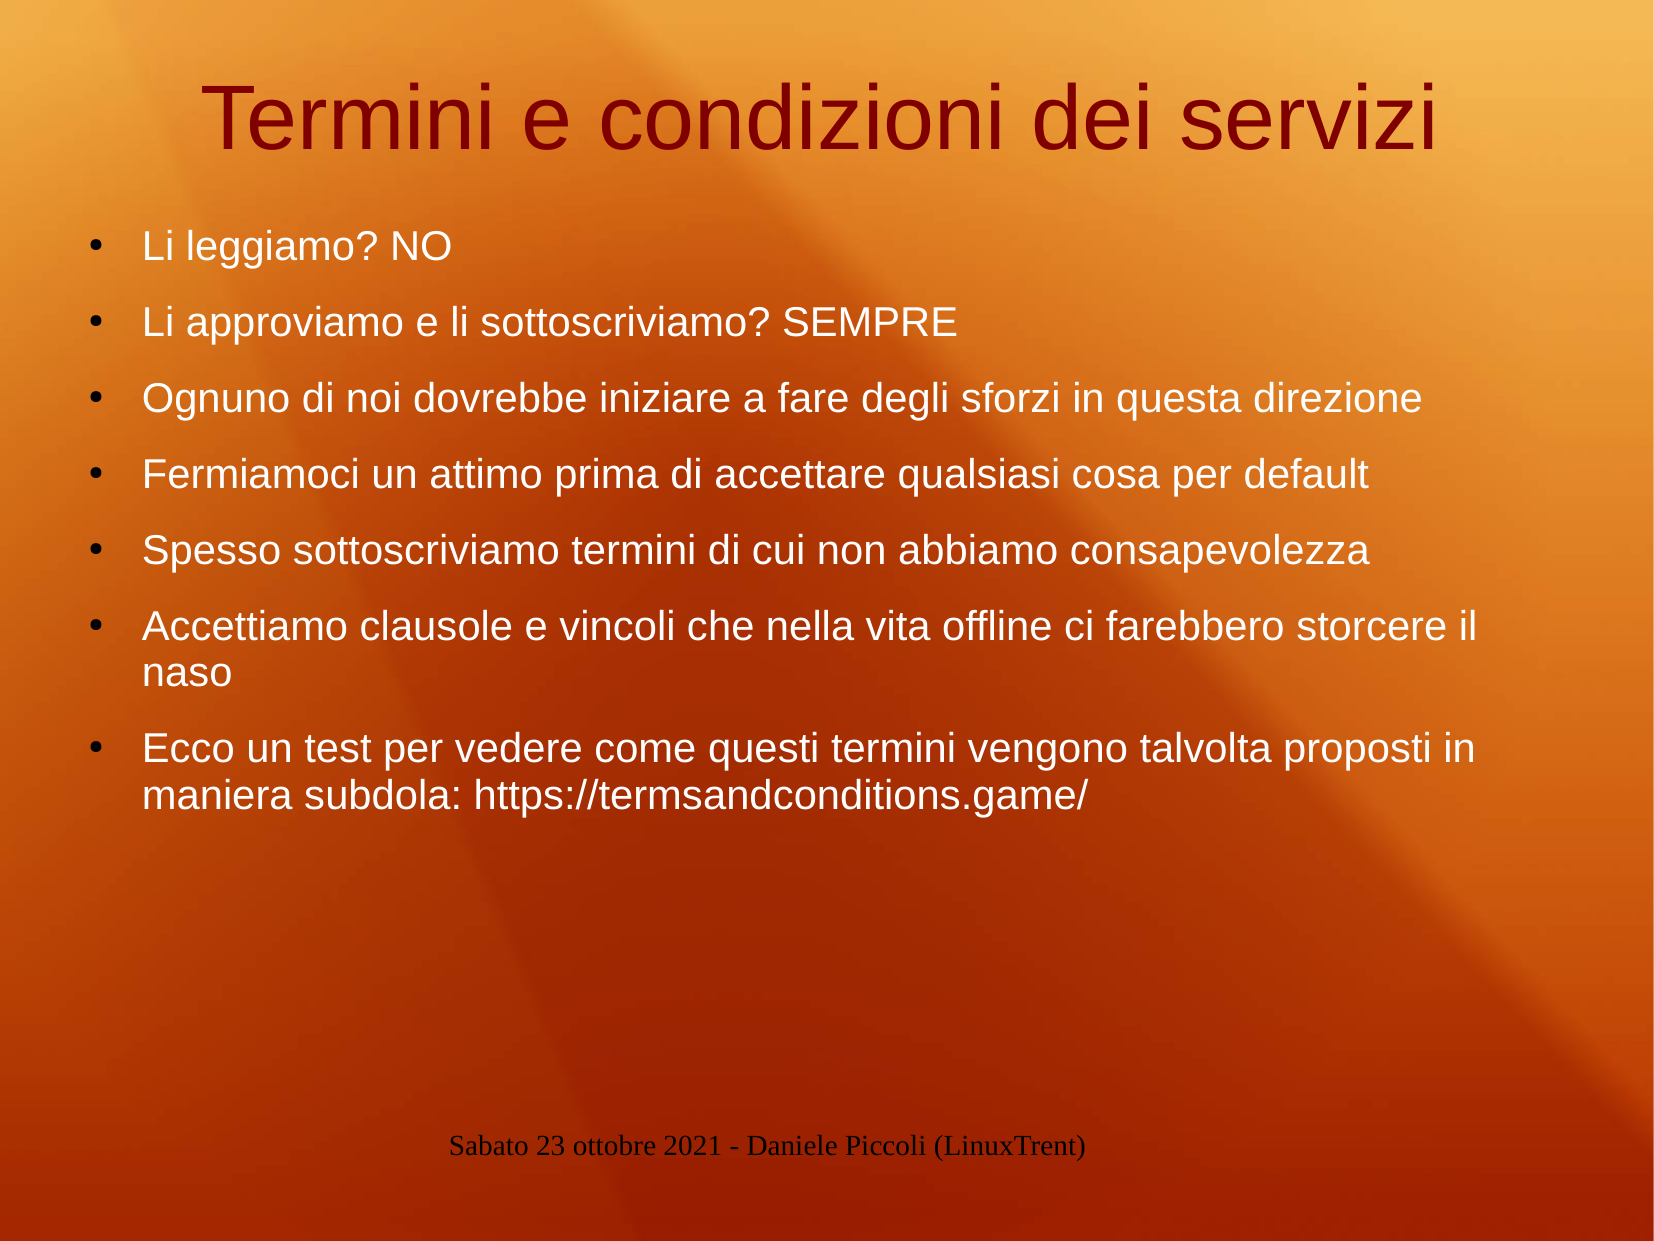

# Termini e condizioni dei servizi
Li leggiamo? NO
Li approviamo e li sottoscriviamo? SEMPRE
Ognuno di noi dovrebbe iniziare a fare degli sforzi in questa direzione
Fermiamoci un attimo prima di accettare qualsiasi cosa per default
Spesso sottoscriviamo termini di cui non abbiamo consapevolezza
Accettiamo clausole e vincoli che nella vita offline ci farebbero storcere il naso
Ecco un test per vedere come questi termini vengono talvolta proposti in maniera subdola: https://termsandconditions.game/
Sabato 23 ottobre 2021 - Daniele Piccoli (LinuxTrent)